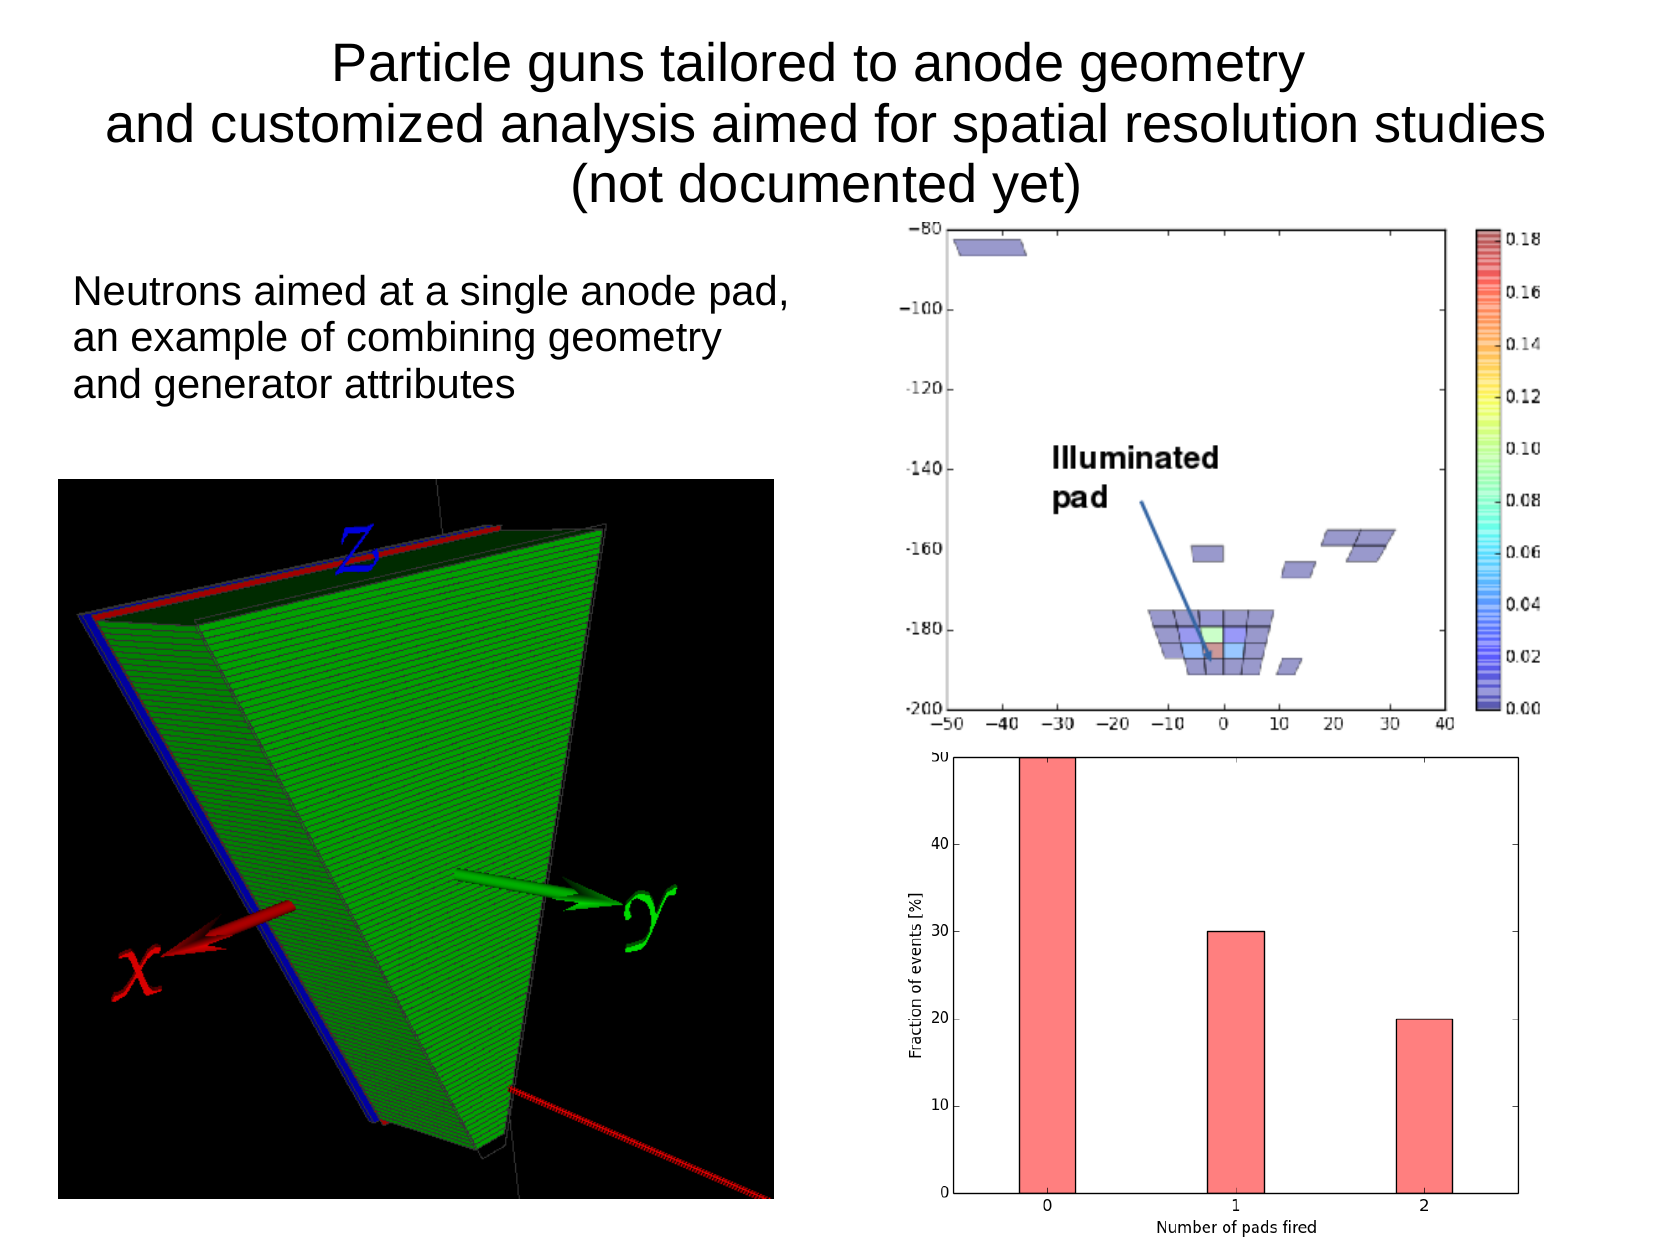

# Particle guns tailored to anode geometry and customized analysis aimed for spatial resolution studies (not documented yet)
Neutrons aimed at a single anode pad,
an example of combining geometry
and generator attributes
5